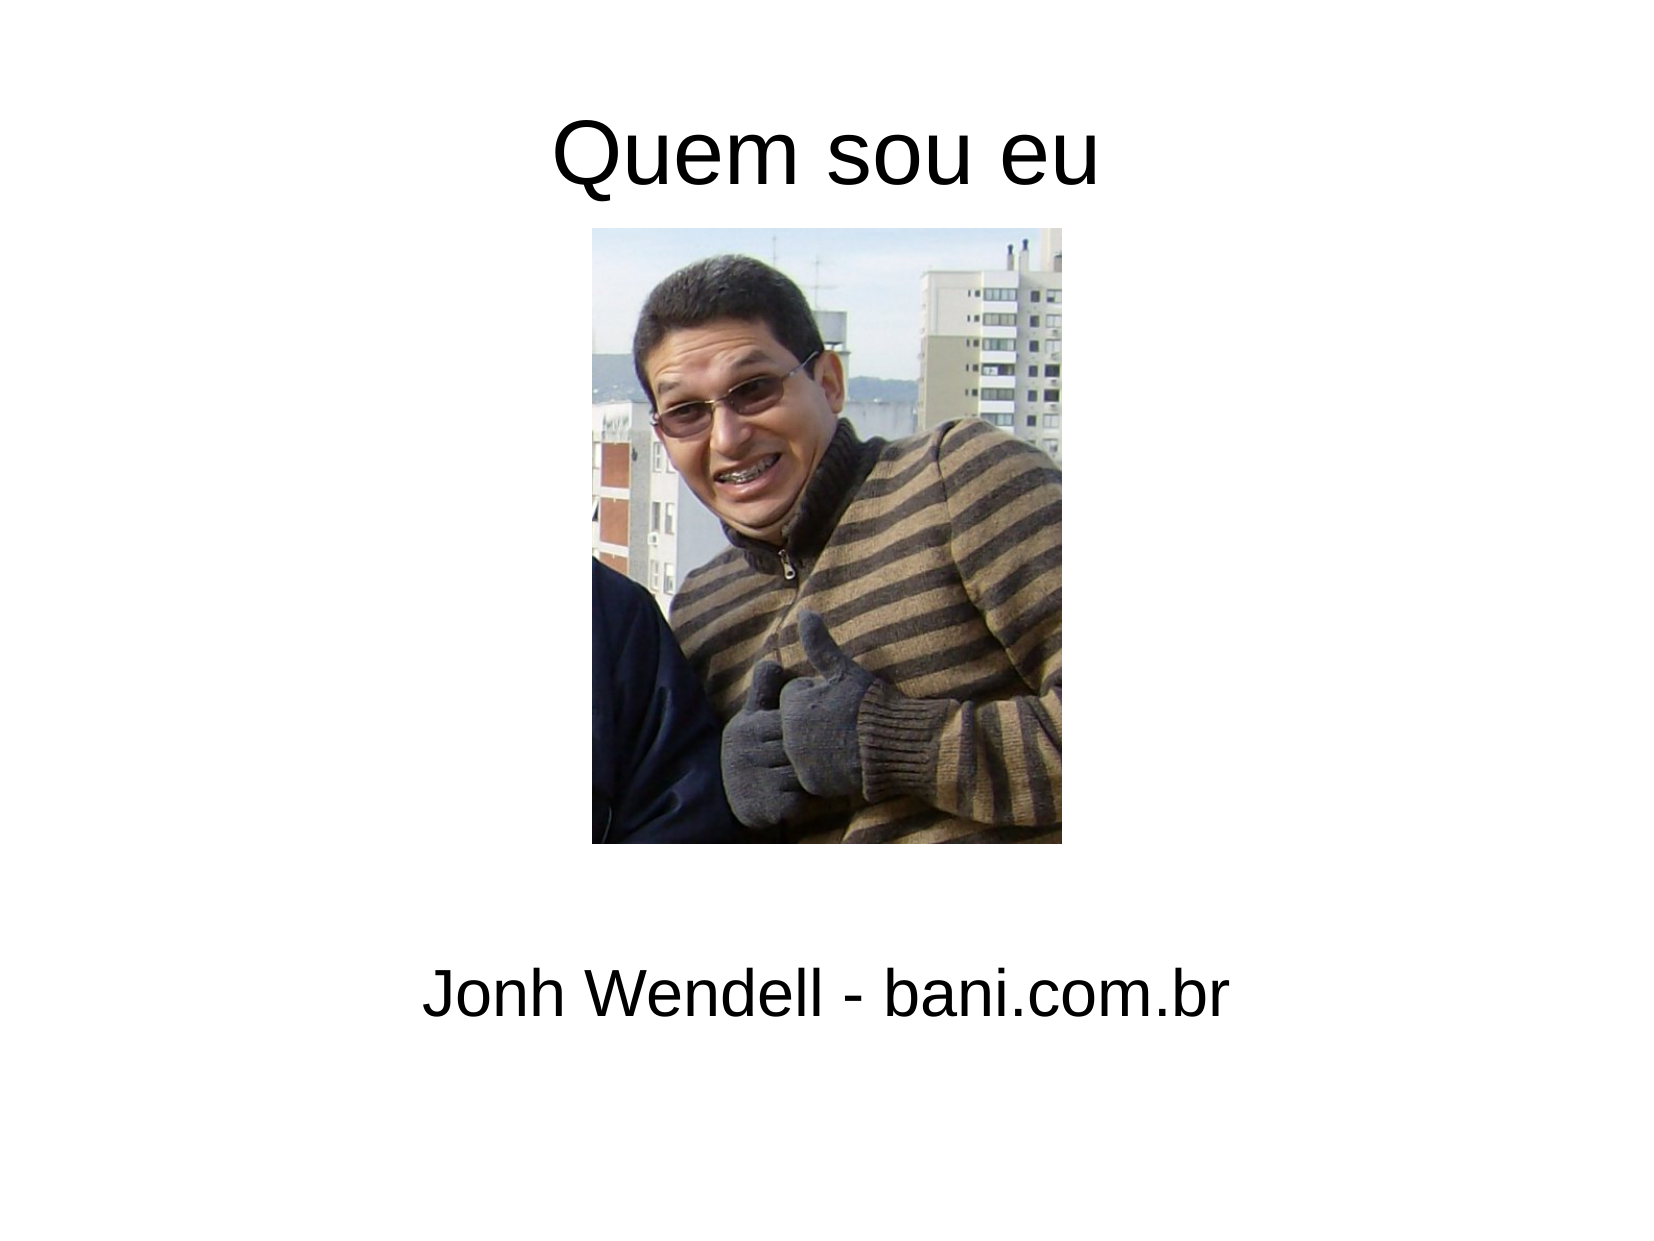

# Quem sou eu
Jonh Wendell - bani.com.br